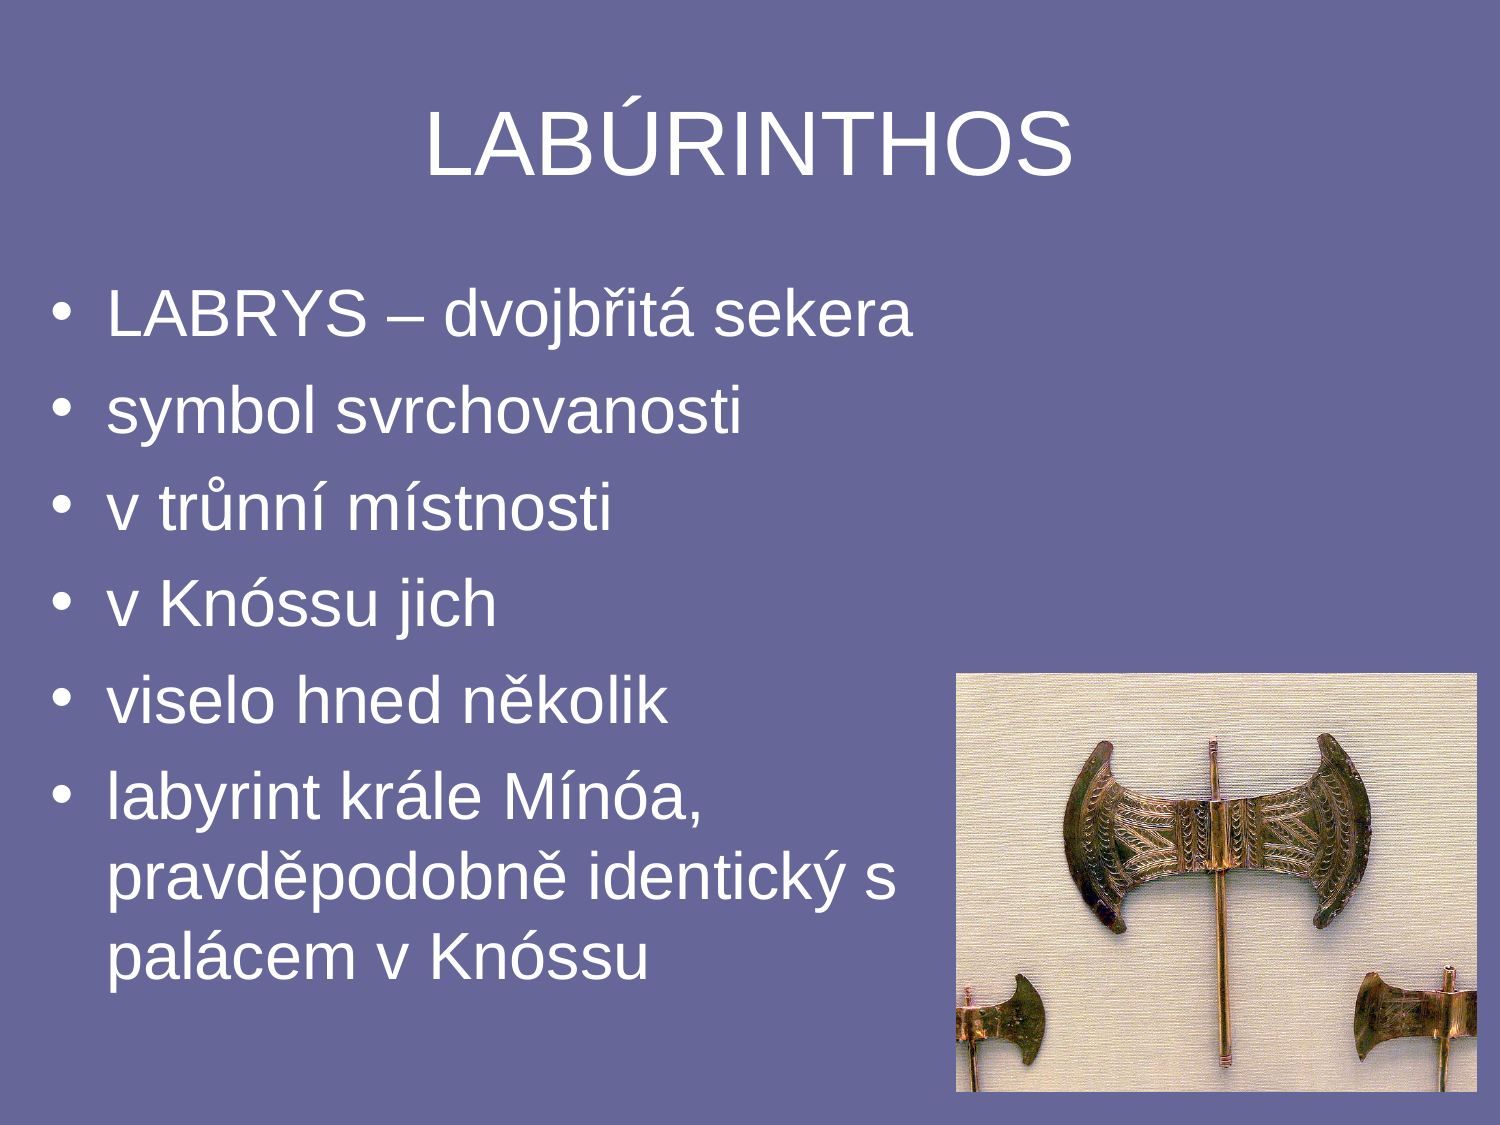

# LABÚRINTHOS
LABRYS – dvojbřitá sekera
symbol svrchovanosti
v trůnní místnosti
v Knóssu jich
viselo hned několik
labyrint krále Mínóa, pravděpodobně identický s palácem v Knóssu